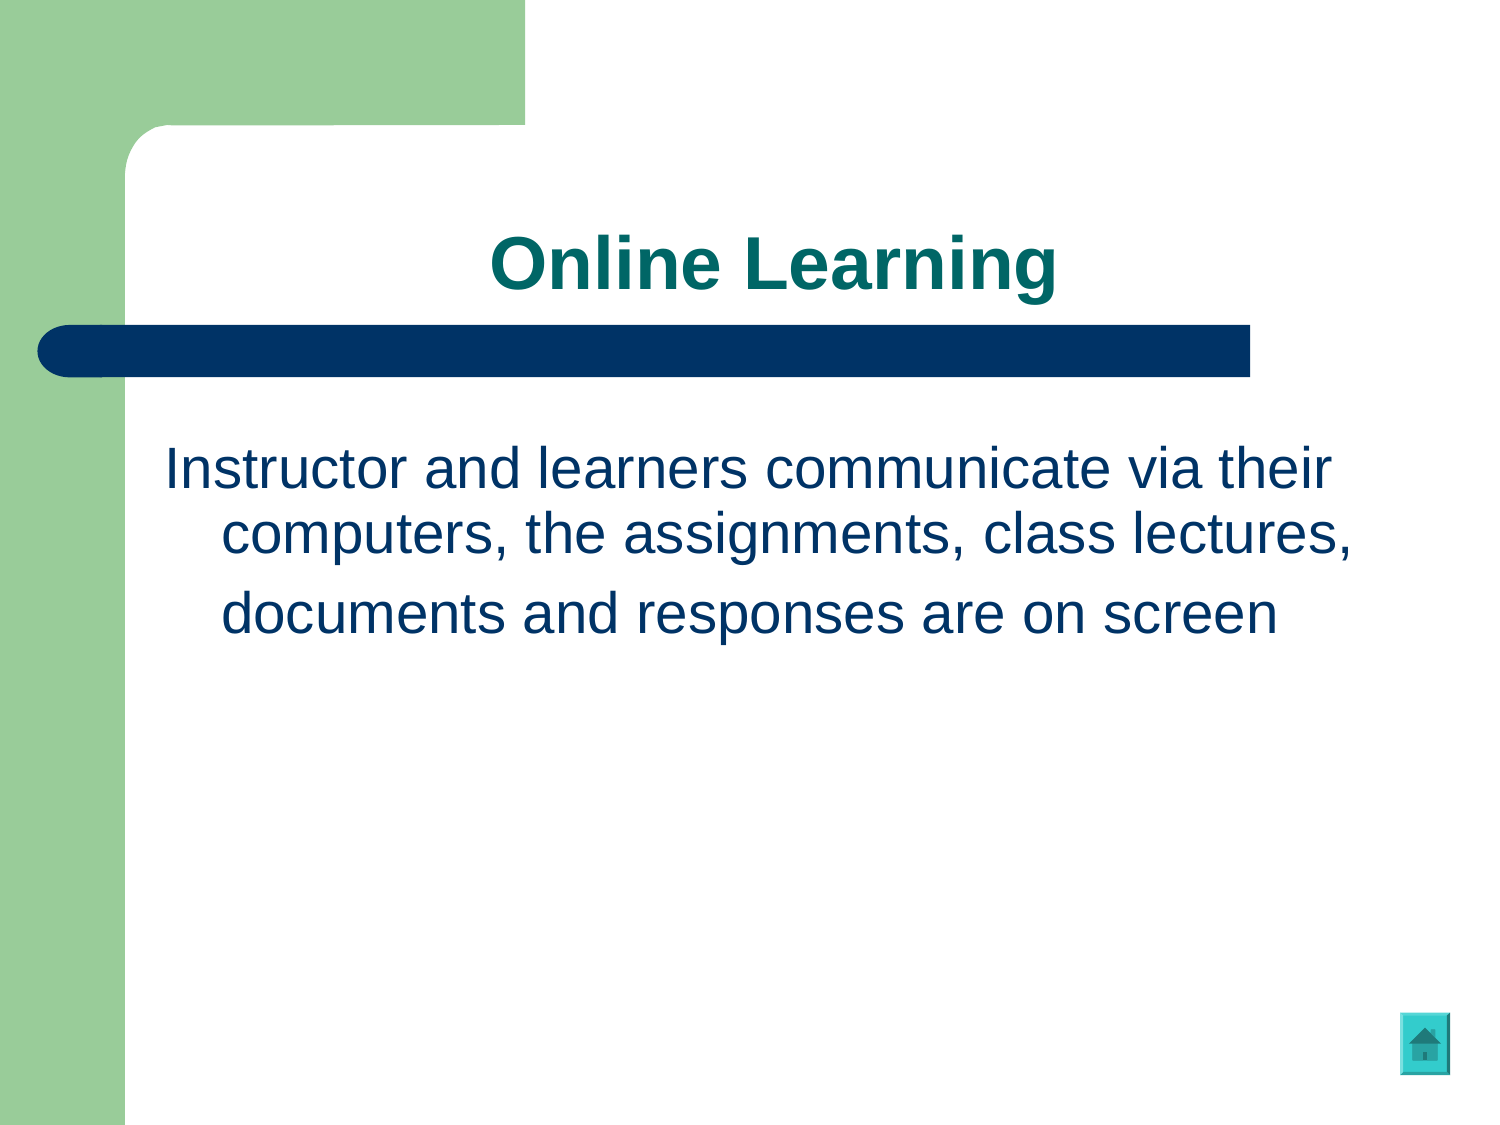

# Online Learning
Instructor and learners communicate via their computers, the assignments, class lectures, documents and responses are on screen